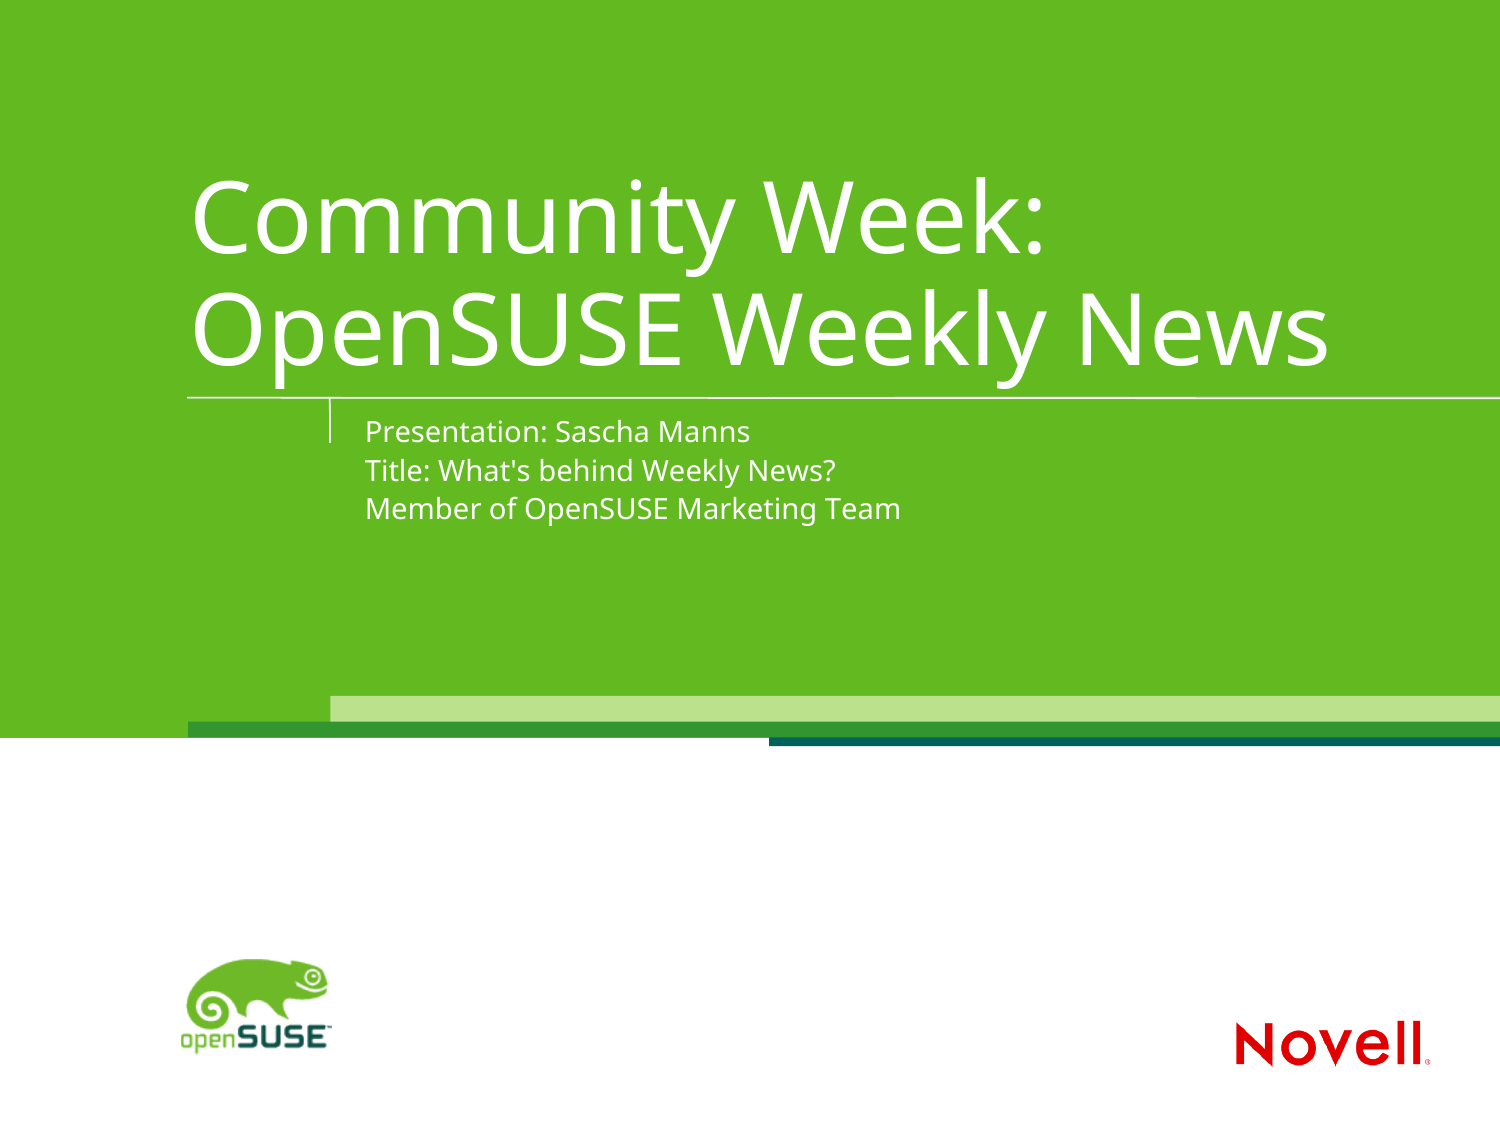

# Community Week: OpenSUSE Weekly News
Presentation: Sascha Manns
Title: What's behind Weekly News?
Member of OpenSUSE Marketing Team